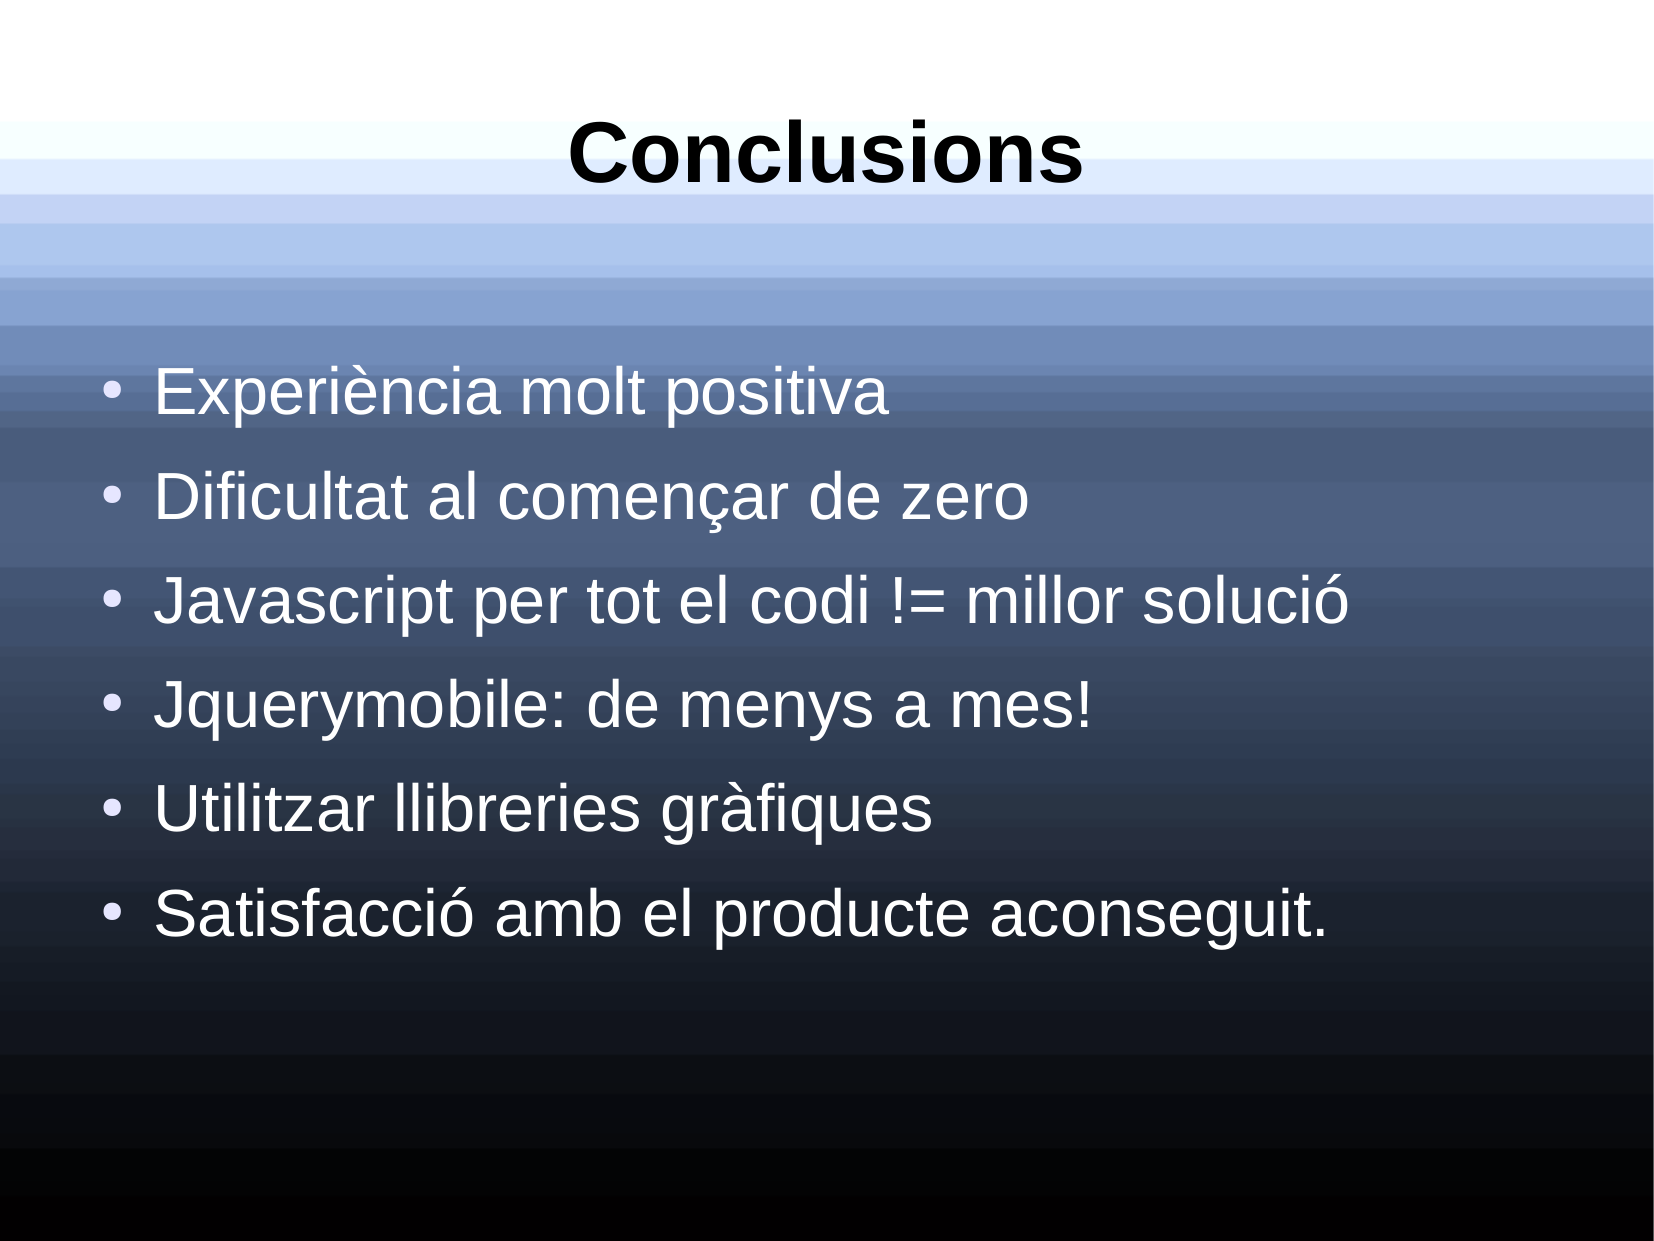

# Conclusions
Experiència molt positiva
Dificultat al començar de zero
Javascript per tot el codi != millor solució
Jquerymobile: de menys a mes!
Utilitzar llibreries gràfiques
Satisfacció amb el producte aconseguit.